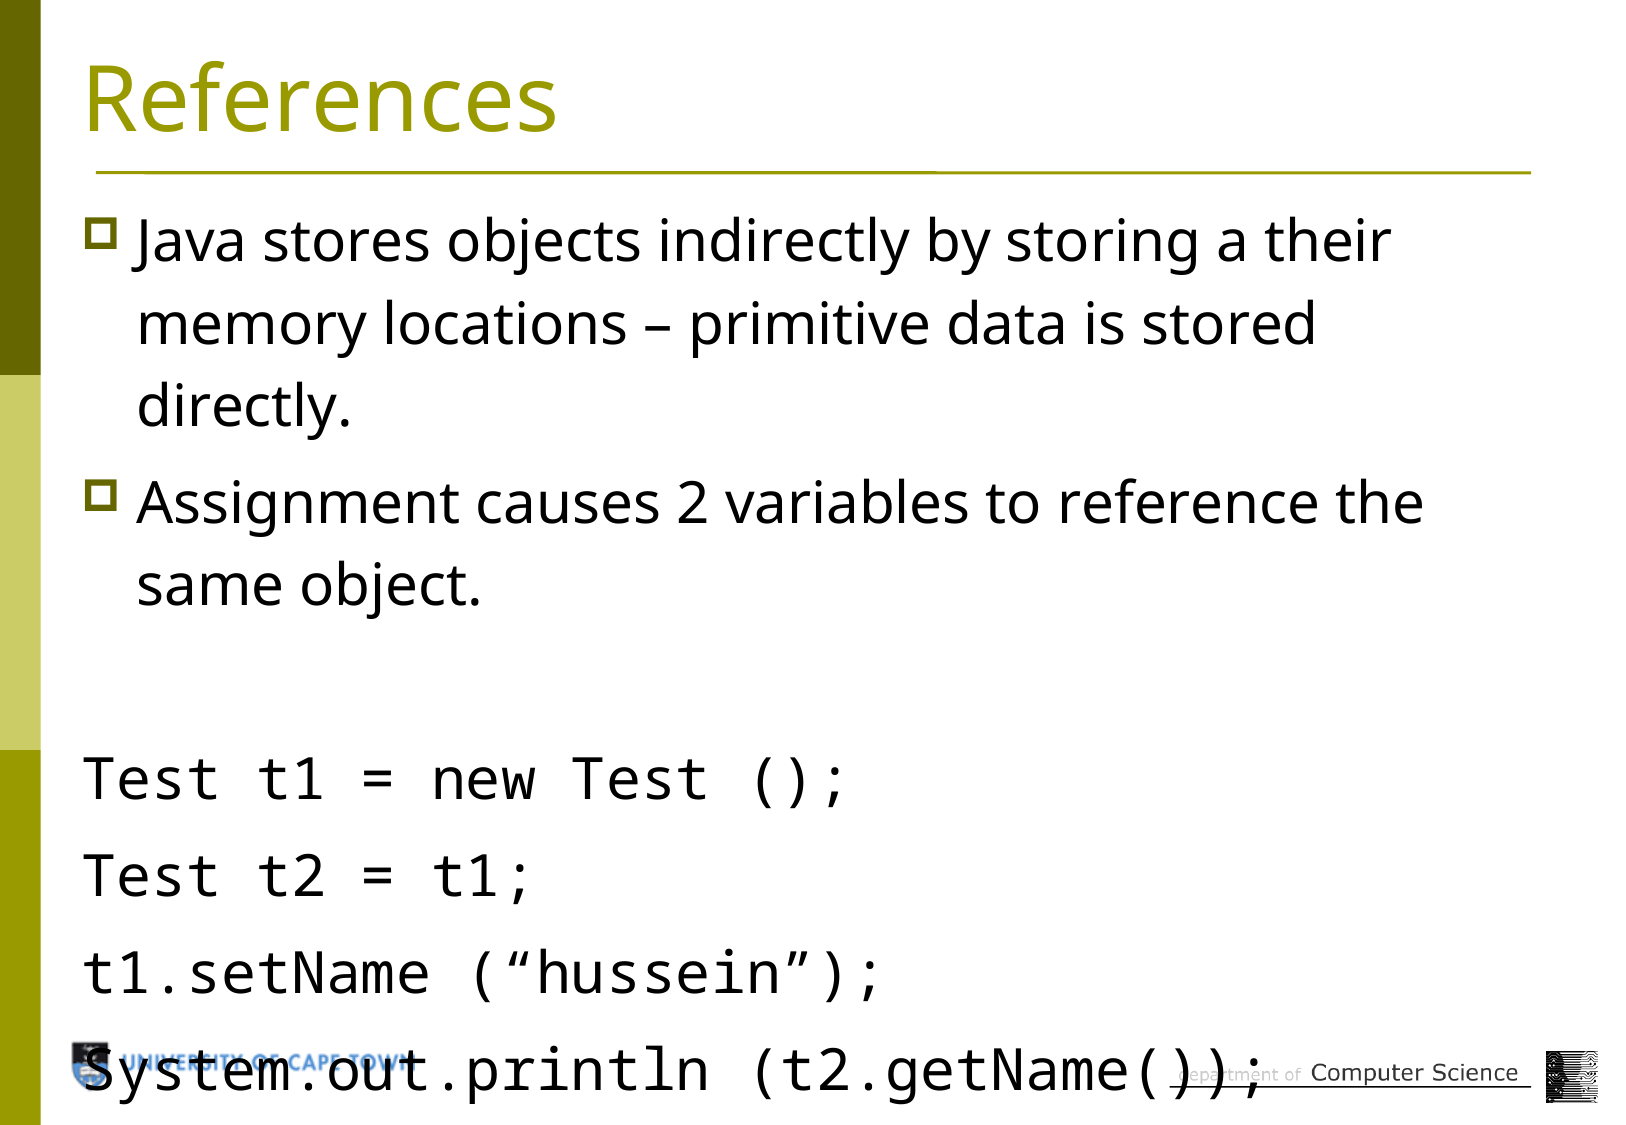

# References
Java stores objects indirectly by storing a their memory locations – primitive data is stored directly.
Assignment causes 2 variables to reference the same object.
Test t1 = new Test ();
Test t2 = t1;
t1.setName (“hussein”);
System.out.println (t2.getName());